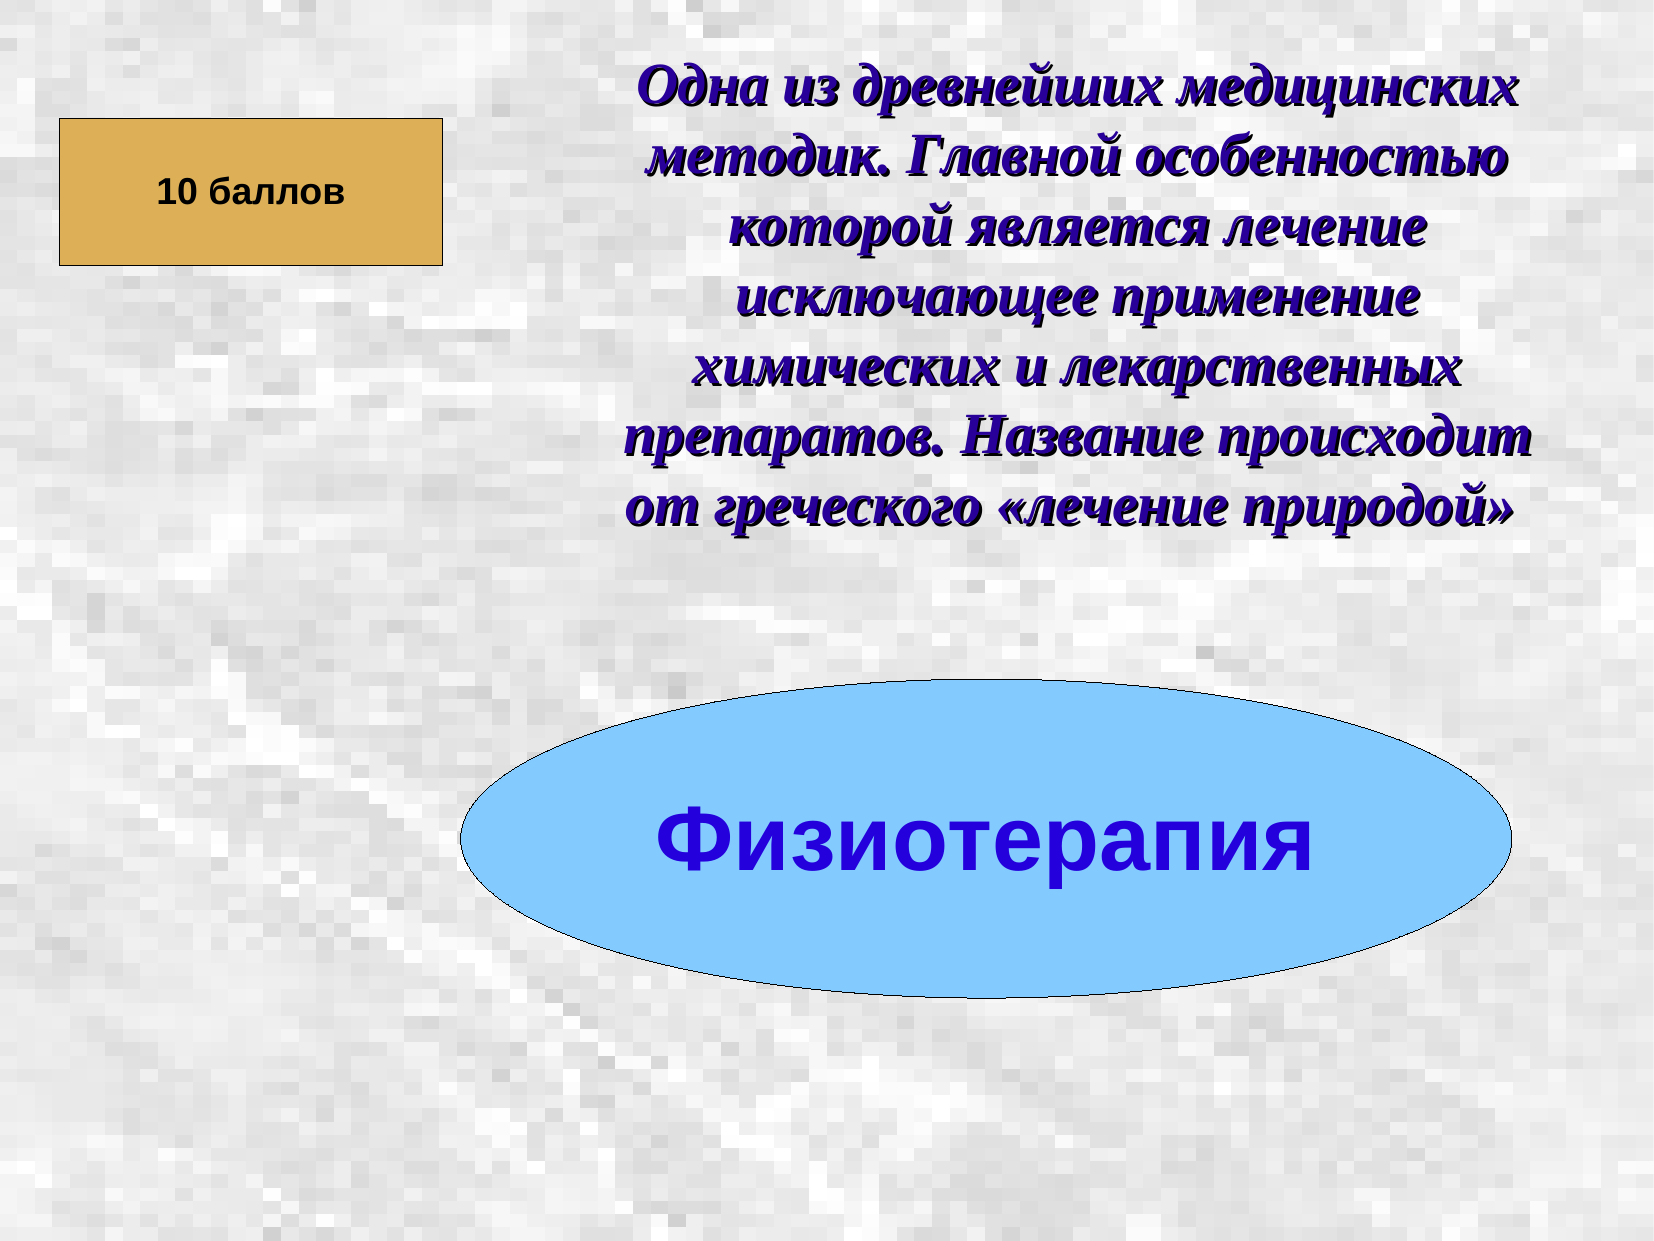

# Одна из древнейших медицинских методик. Главной особенностью которой является лечение исключающее применение химических и лекарственных препаратов. Название происходит от греческого «лечение природой»
10 баллов
Физиотерапия